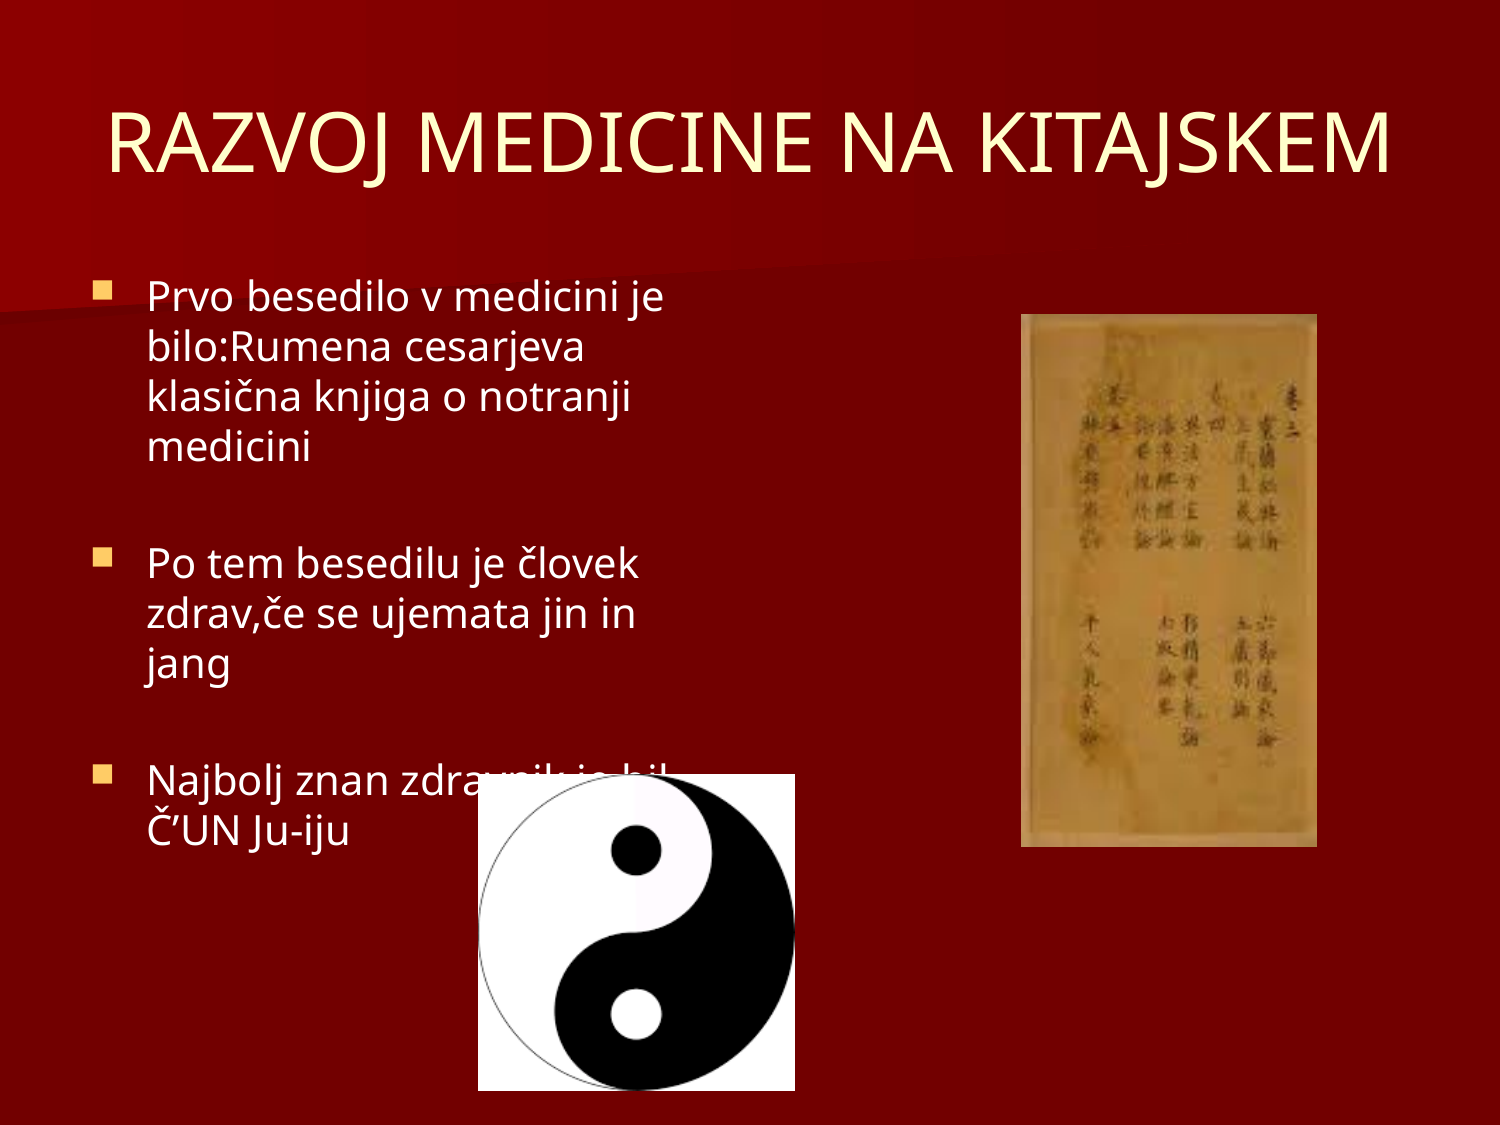

# RAZVOJ MEDICINE NA KITAJSKEM
Prvo besedilo v medicini je bilo:Rumena cesarjeva klasična knjiga o notranji medicini
Po tem besedilu je človek zdrav,če se ujemata jin in jang
Najbolj znan zdravnik je bil Č’UN Ju-iju